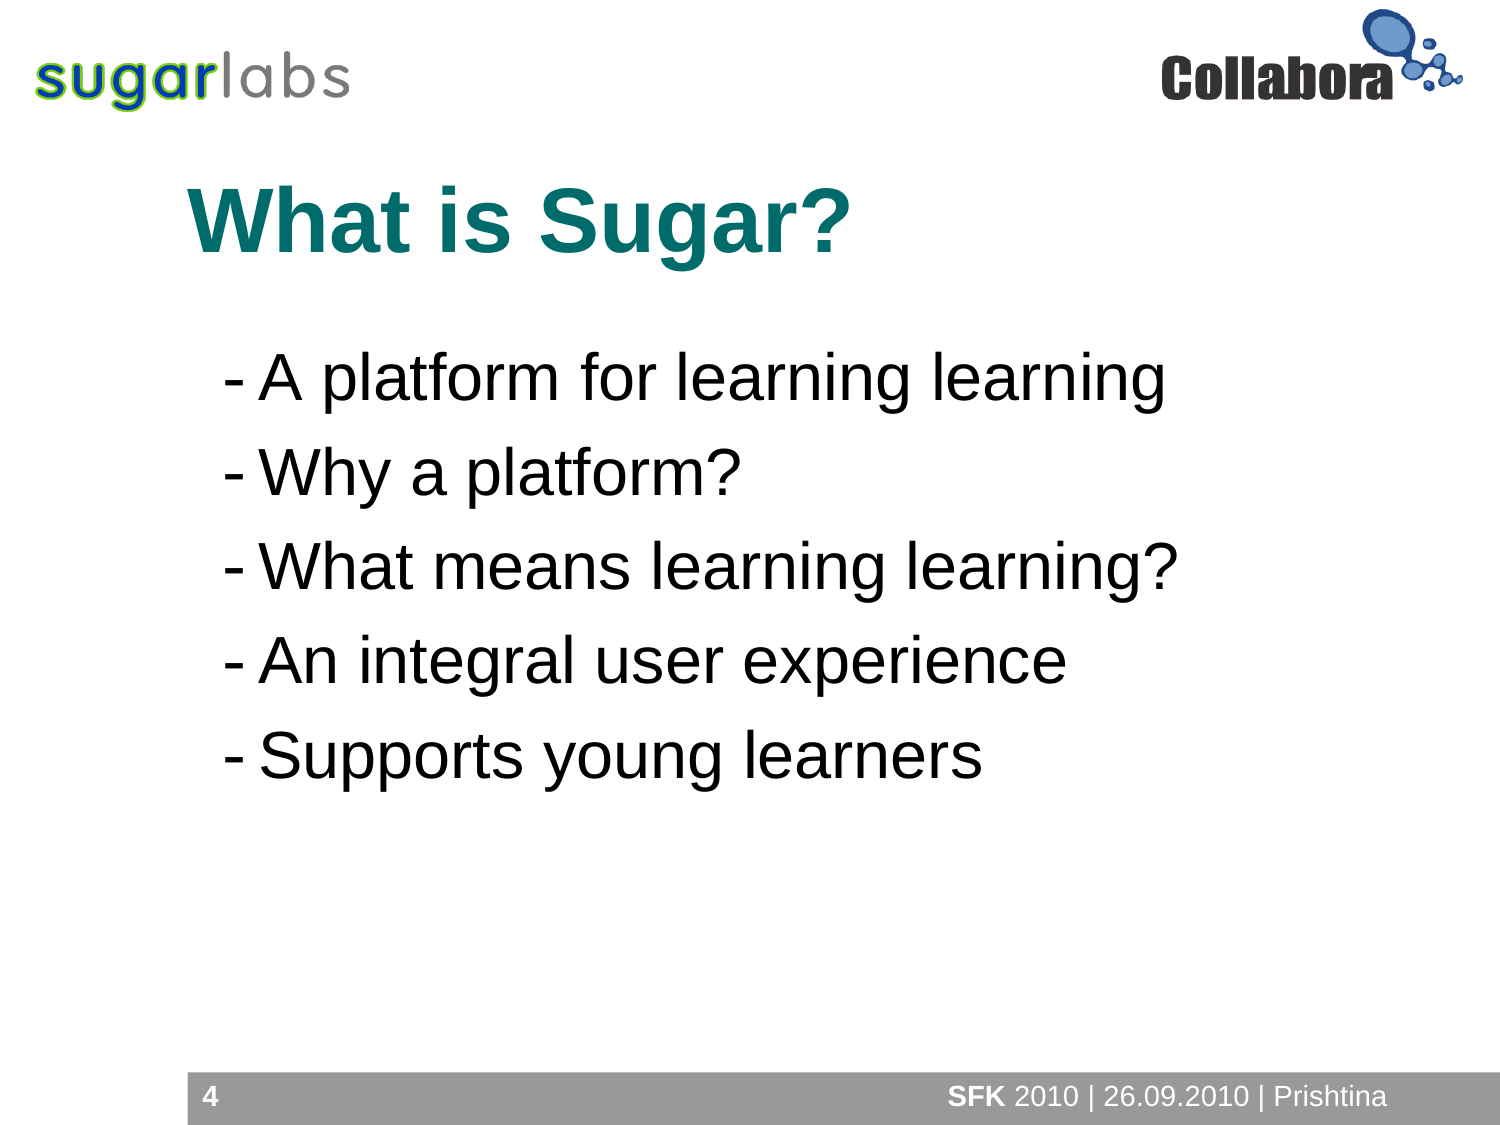

# What is Sugar?
A platform for learning learning
Why a platform?
What means learning learning?
An integral user experience
Supports young learners